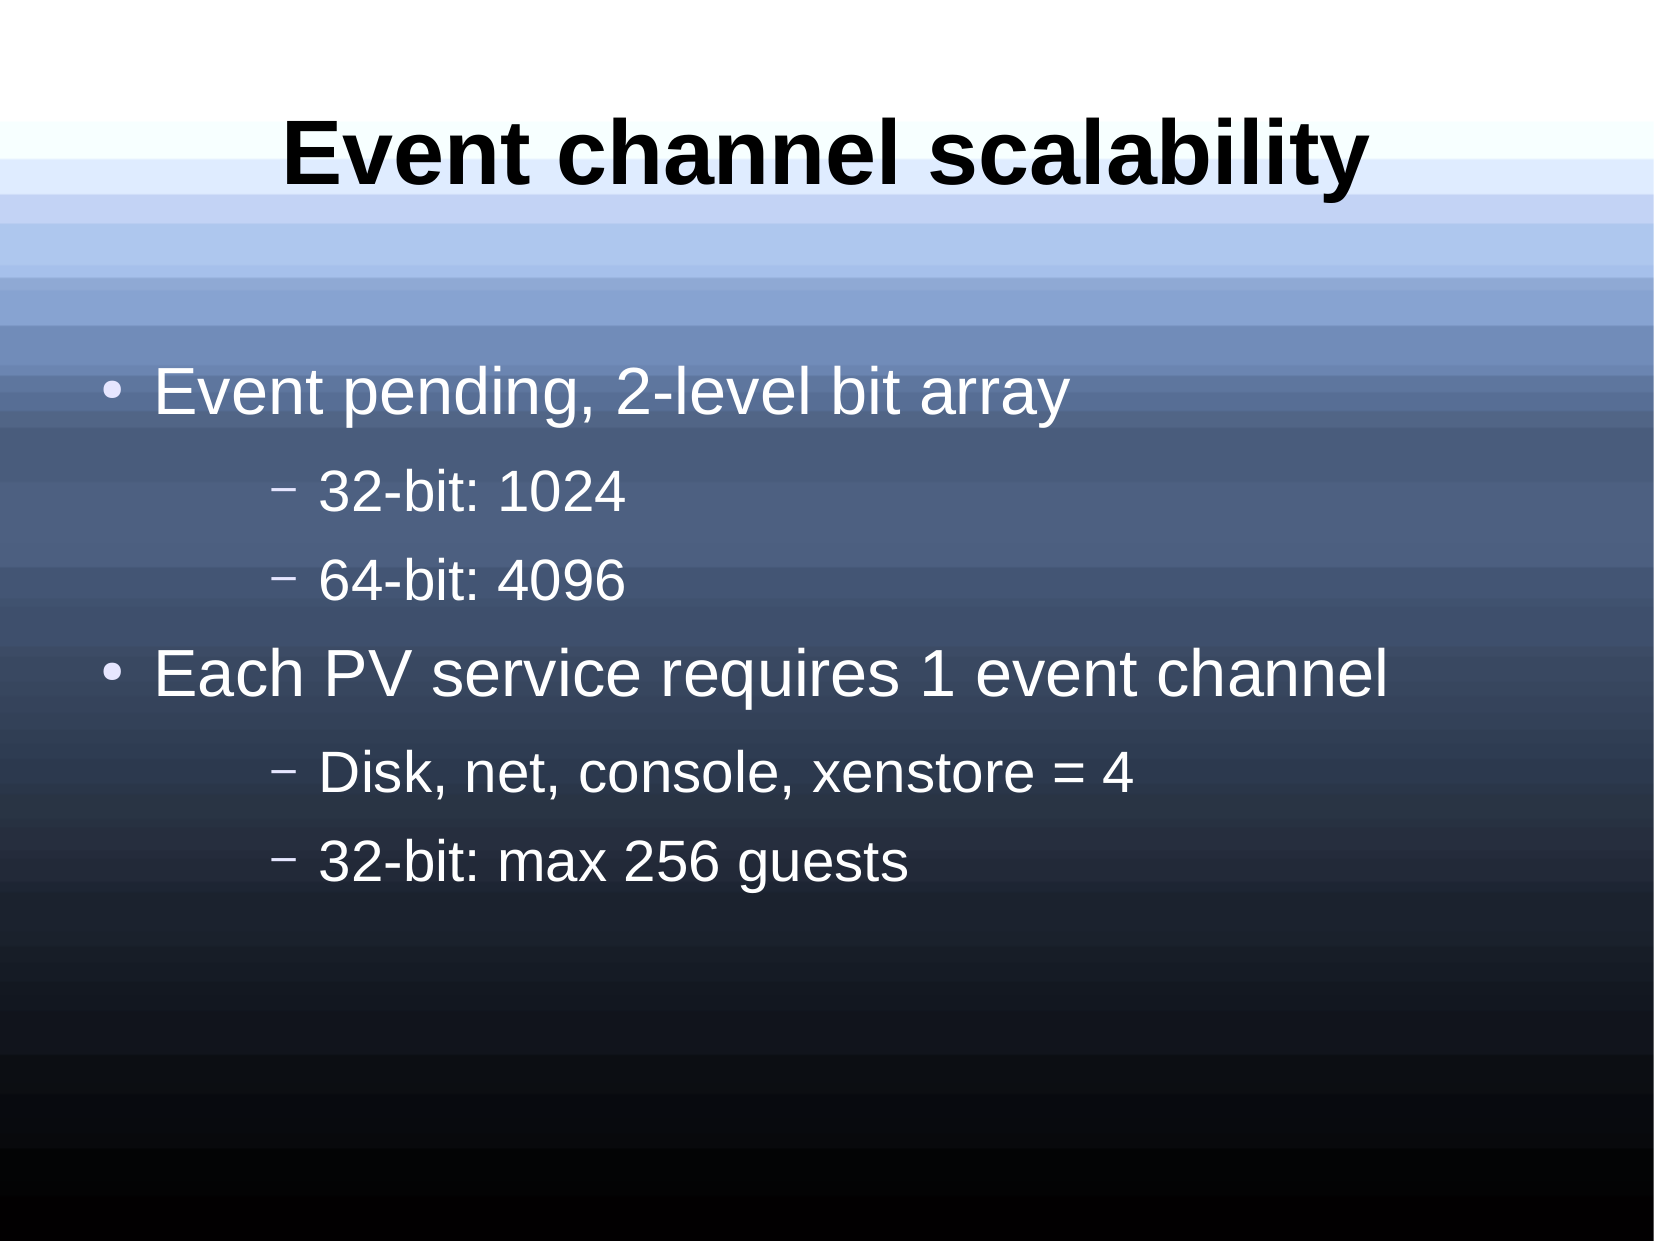

# Event channel scalability
Event pending, 2-level bit array
32-bit: 1024
64-bit: 4096
Each PV service requires 1 event channel
Disk, net, console, xenstore = 4
32-bit: max 256 guests